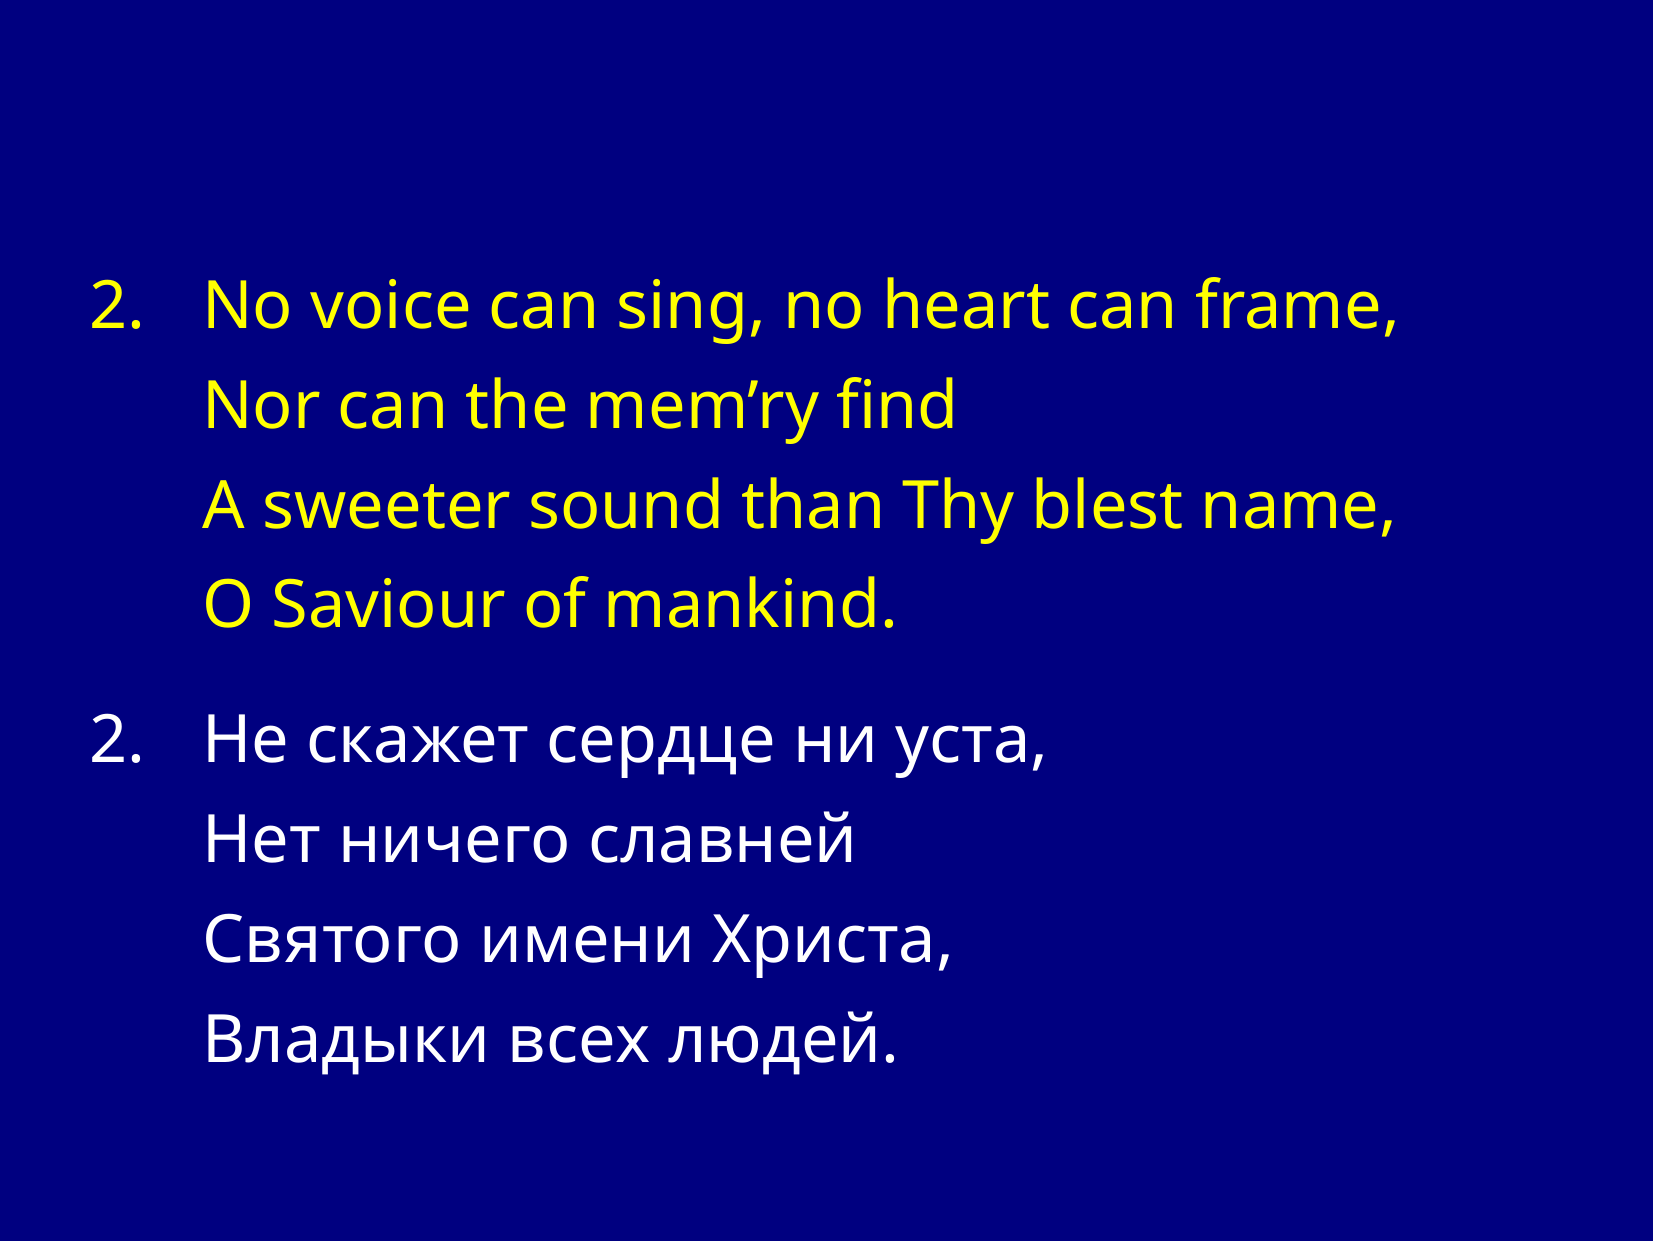

2.	No voice can sing, no heart can frame,
	Nor can the mem’ry find
	A sweeter sound than Thy blest name,
	O Saviour of mankind.
2.	Не скажет сердце ни уста,
	Нет ничего славней
	Святого имени Христа,
	Владыки всех людей.